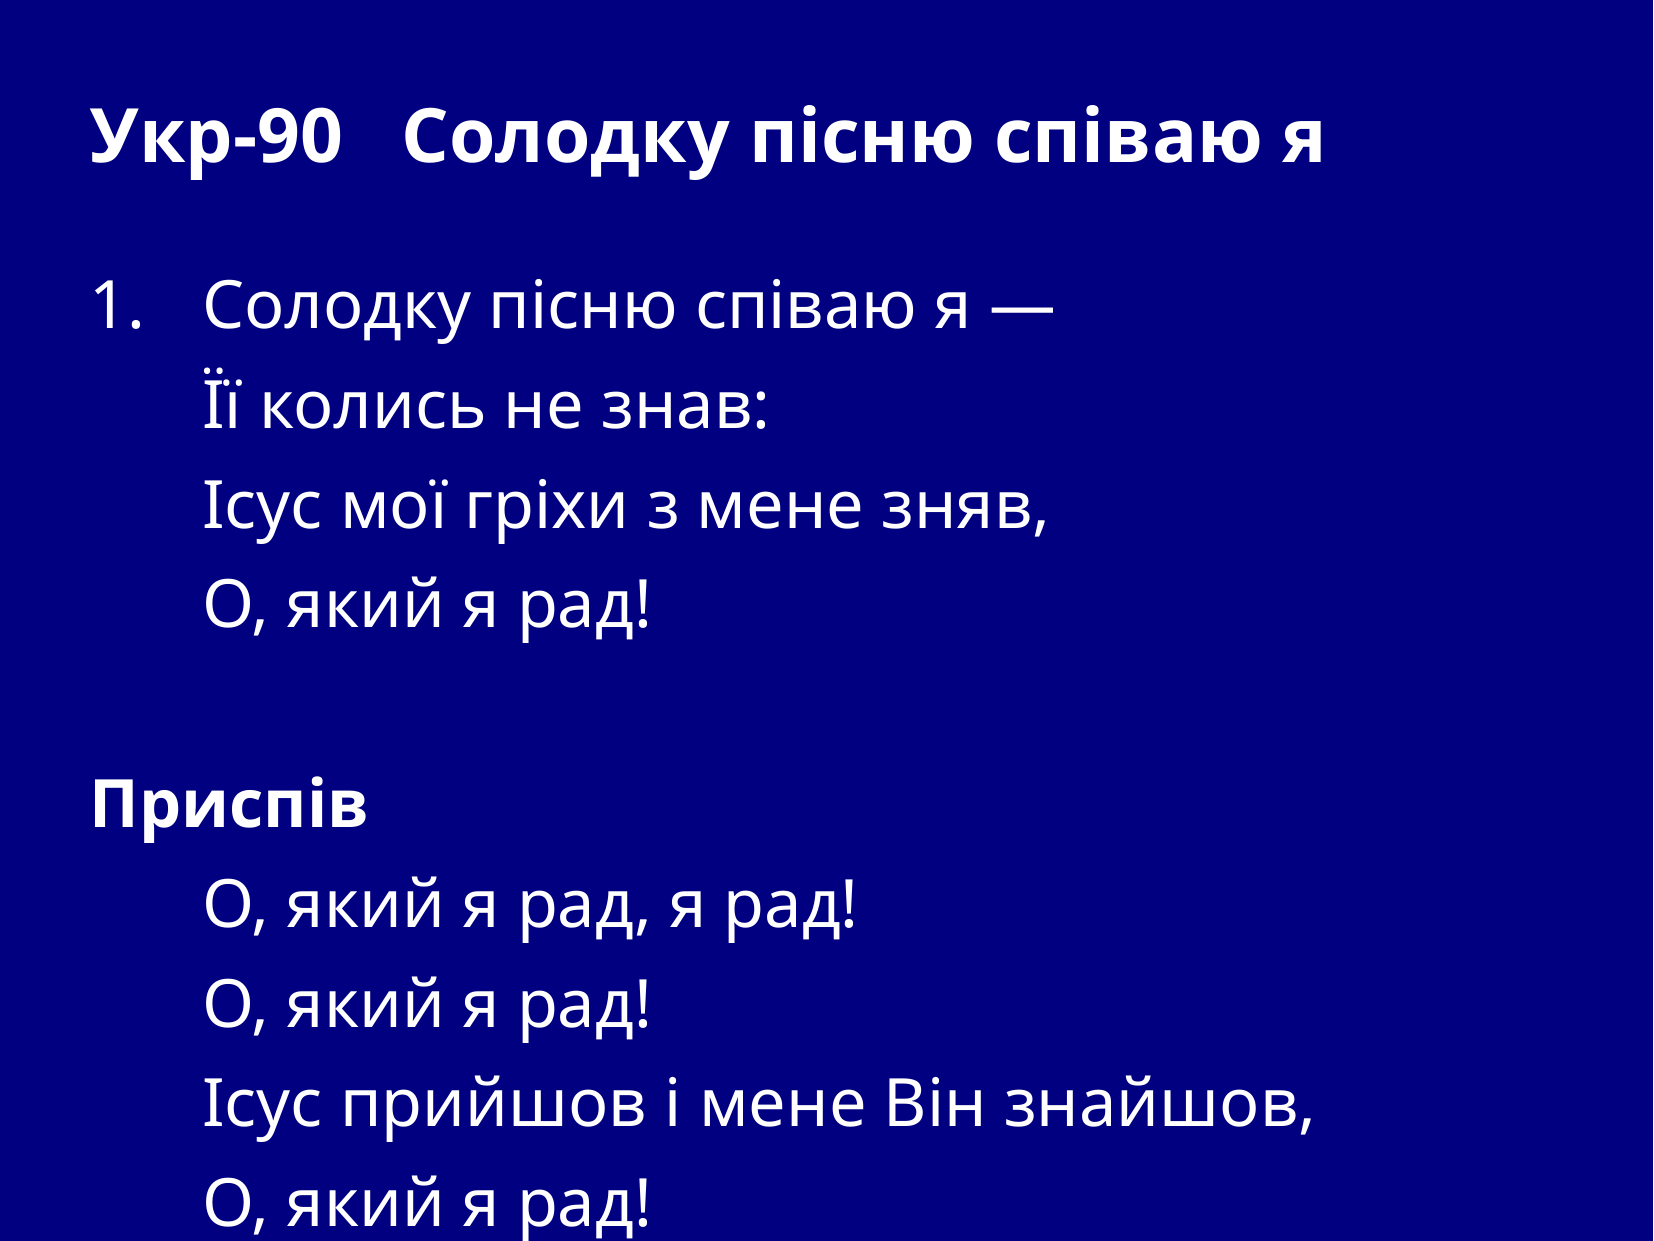

Укр-90 Солодку пісню співаю я
1.	Солодку пісню співаю я ―
	Її колись не знав:
	Ісус мої гріхи з мене зняв,
	О, який я рад!
Приспів
	О, який я рад, я рад!
	О, який я рад!
	Ісус прийшов і мене Він знайшов,
	О, який я рад!